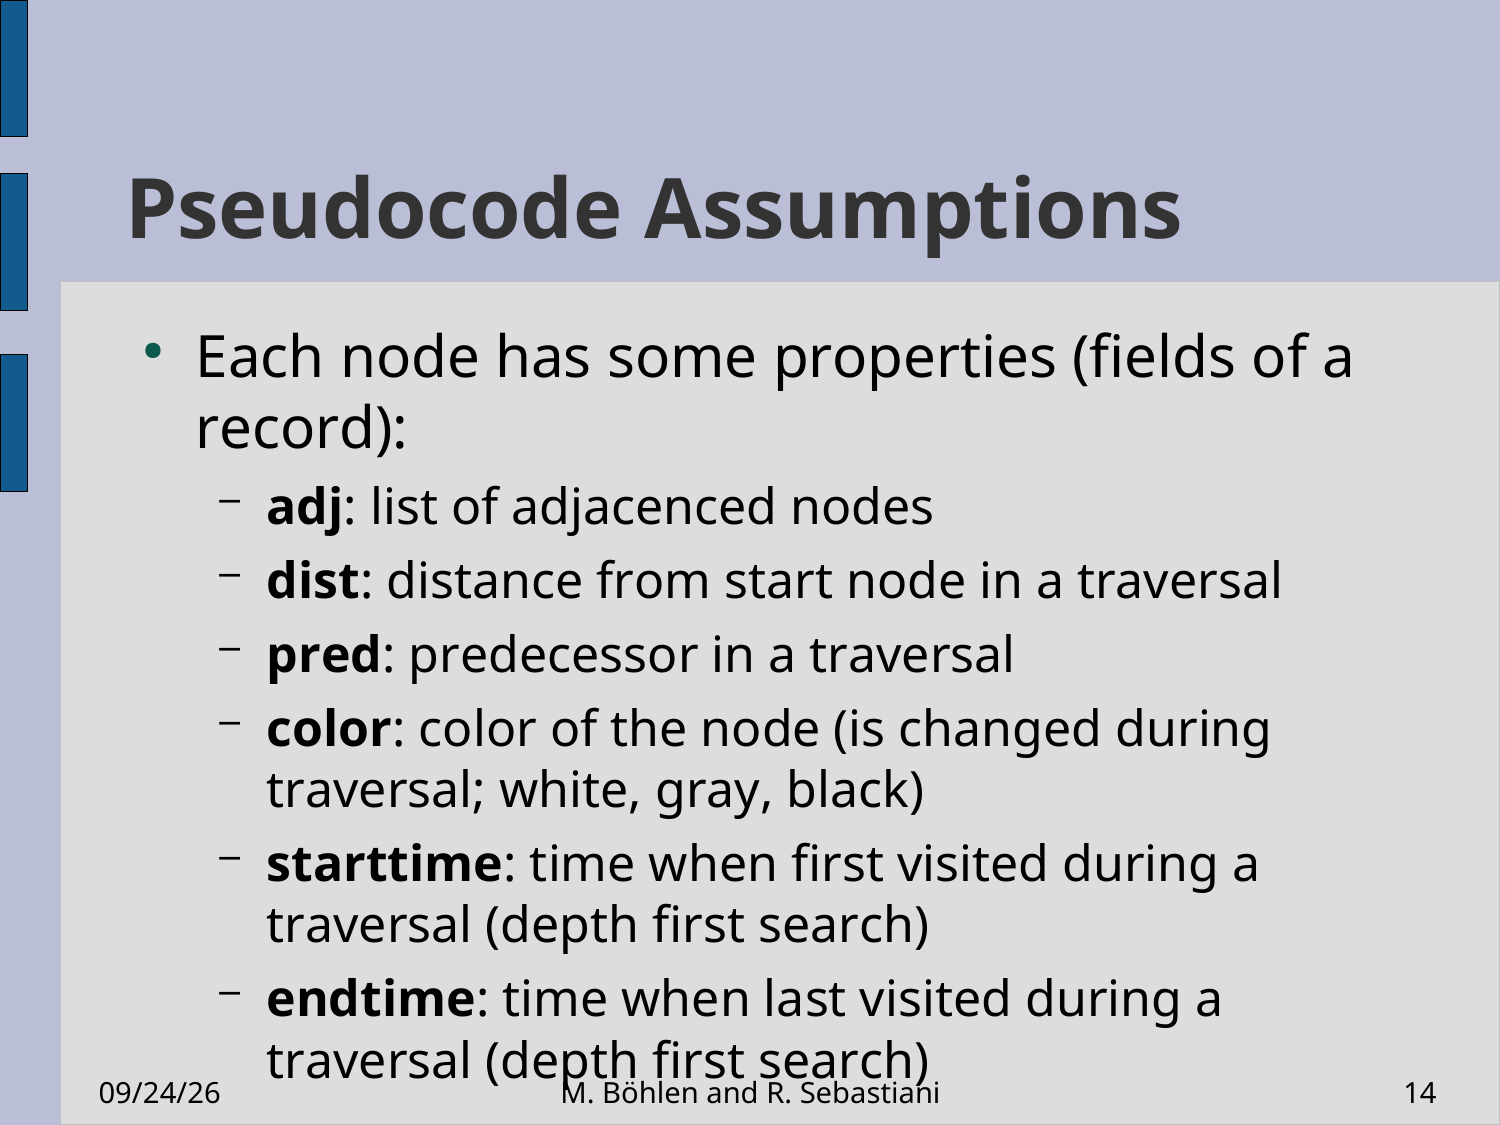

# Pseudocode Assumptions
Each node has some properties (fields of a record):
adj: list of adjacenced nodes
dist: distance from start node in a traversal
pred: predecessor in a traversal
color: color of the node (is changed during traversal; white, gray, black)
starttime: time when first visited during a traversal (depth first search)
endtime: time when last visited during a traversal (depth first search)
M. Böhlen and R. Sebastiani
14